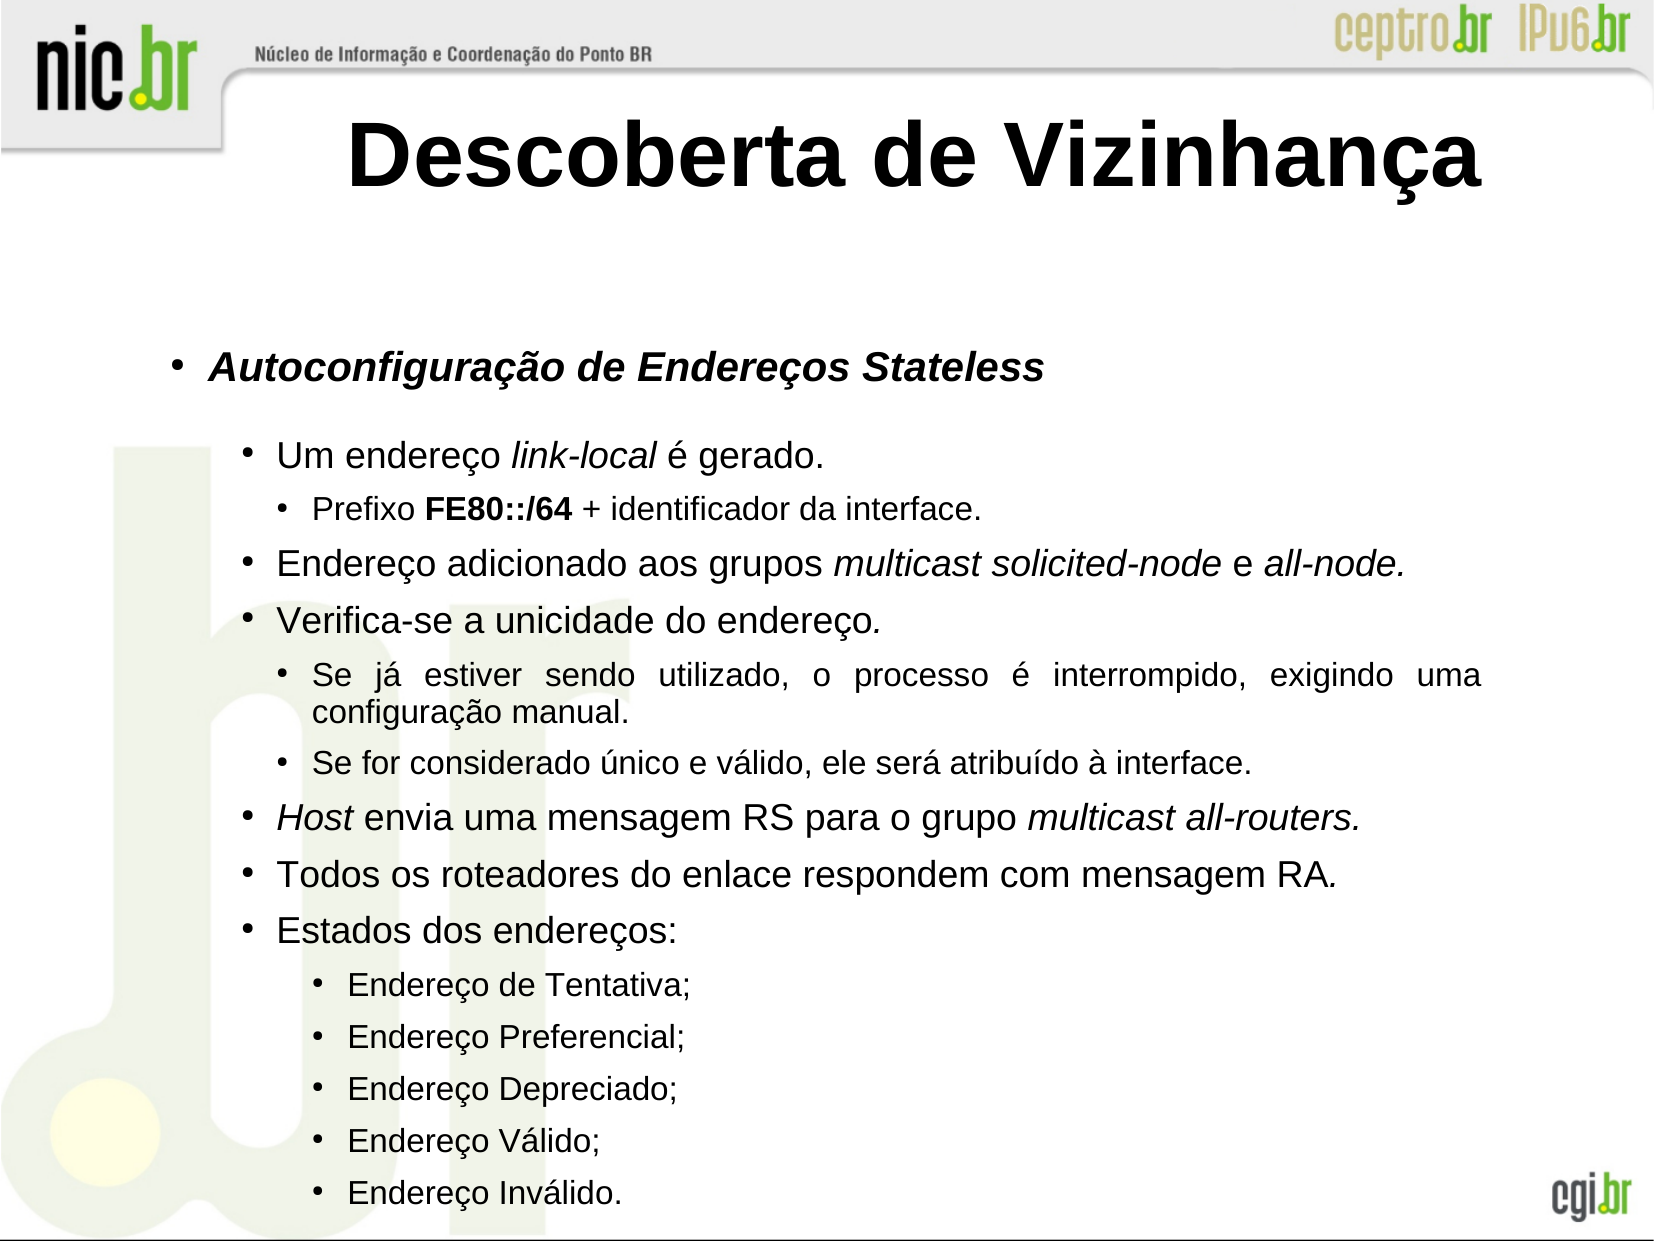

Descoberta de Vizinhança
 Autoconfiguração de Endereços Stateless
Um endereço link-local é gerado.
Prefixo FE80::/64 + identificador da interface.
Endereço adicionado aos grupos multicast solicited-node e all-node.
Verifica-se a unicidade do endereço.
Se já estiver sendo utilizado, o processo é interrompido, exigindo uma configuração manual.
Se for considerado único e válido, ele será atribuído à interface.
Host envia uma mensagem RS para o grupo multicast all-routers.
Todos os roteadores do enlace respondem com mensagem RA.
Estados dos endereços:
Endereço de Tentativa;
Endereço Preferencial;
Endereço Depreciado;
Endereço Válido;
Endereço Inválido.